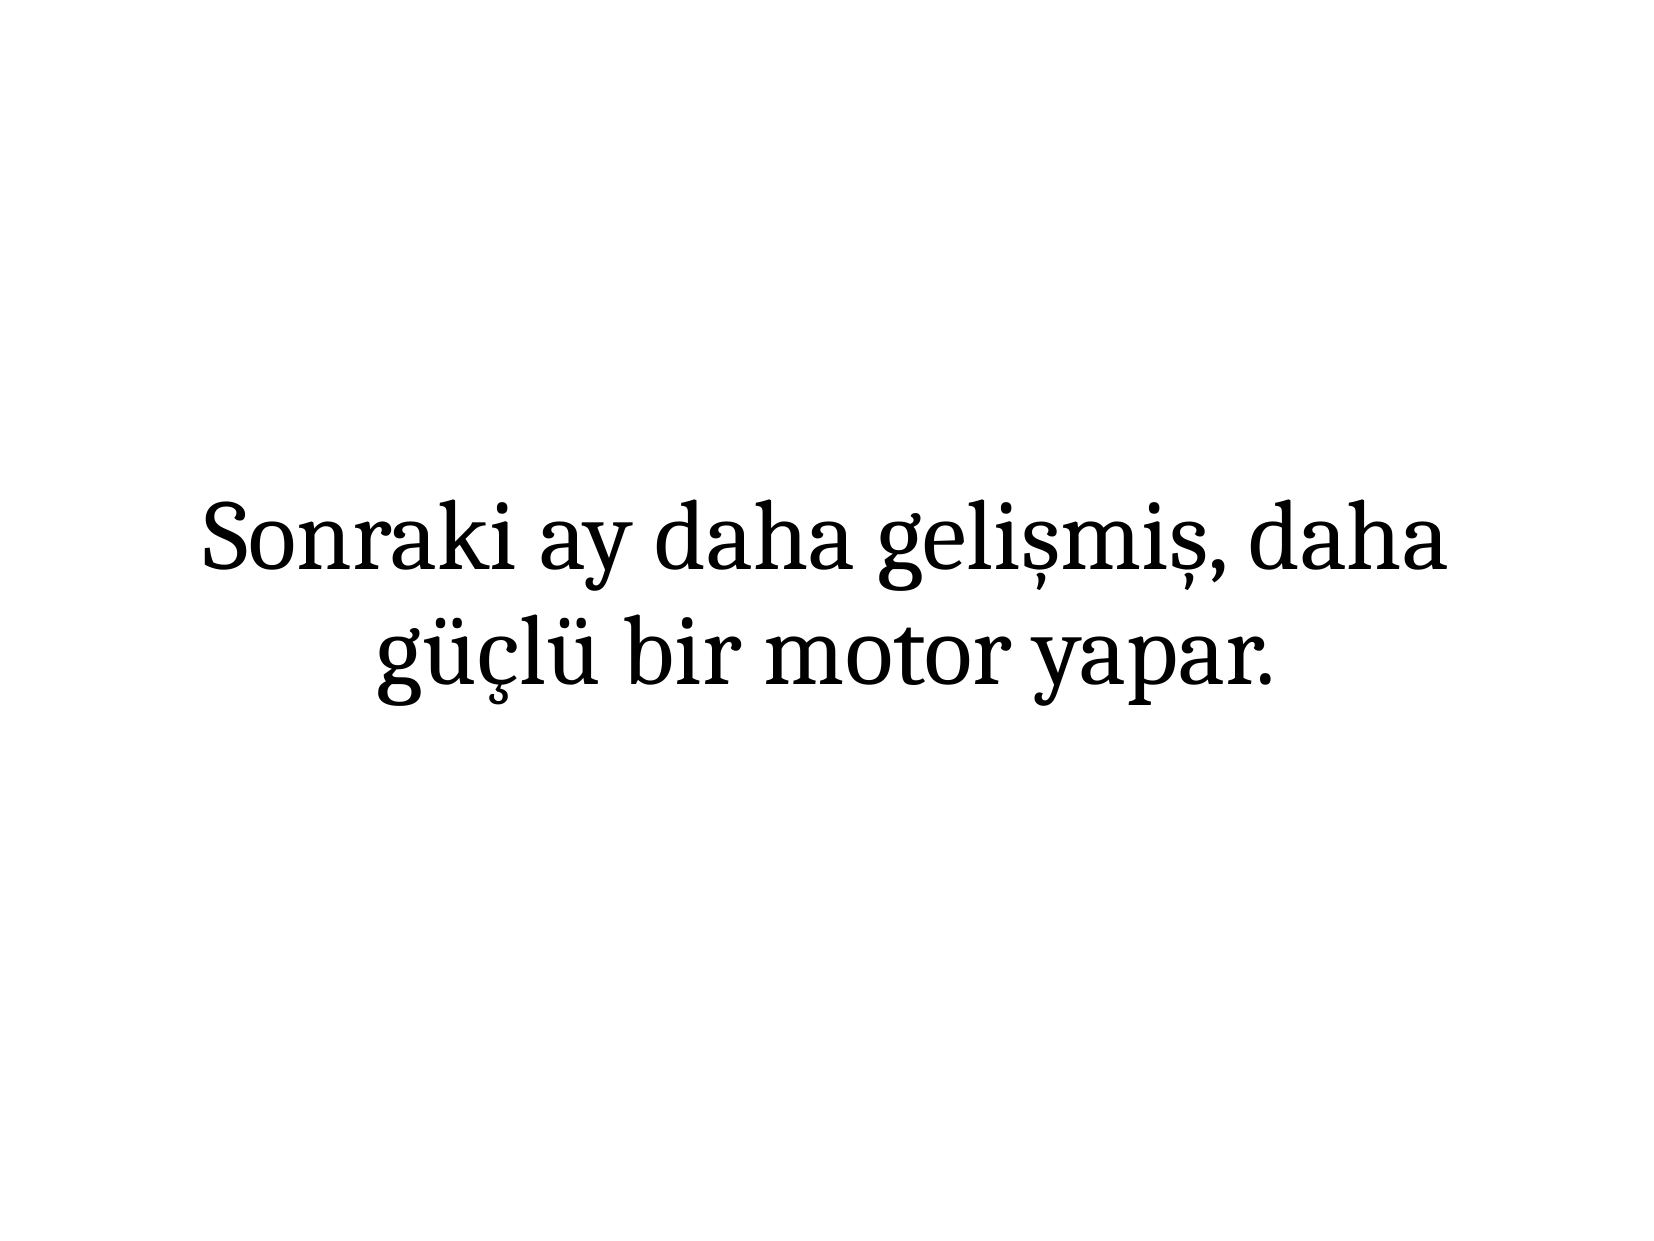

# Sonraki ay daha gelişmiş, daha güçlü bir motor yapar.